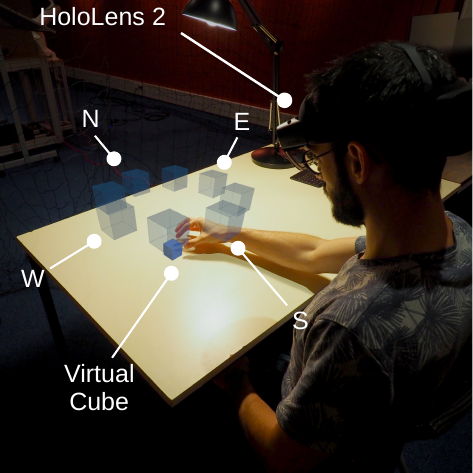

HoloLens 2
N
E
W
S
Virtual Cube